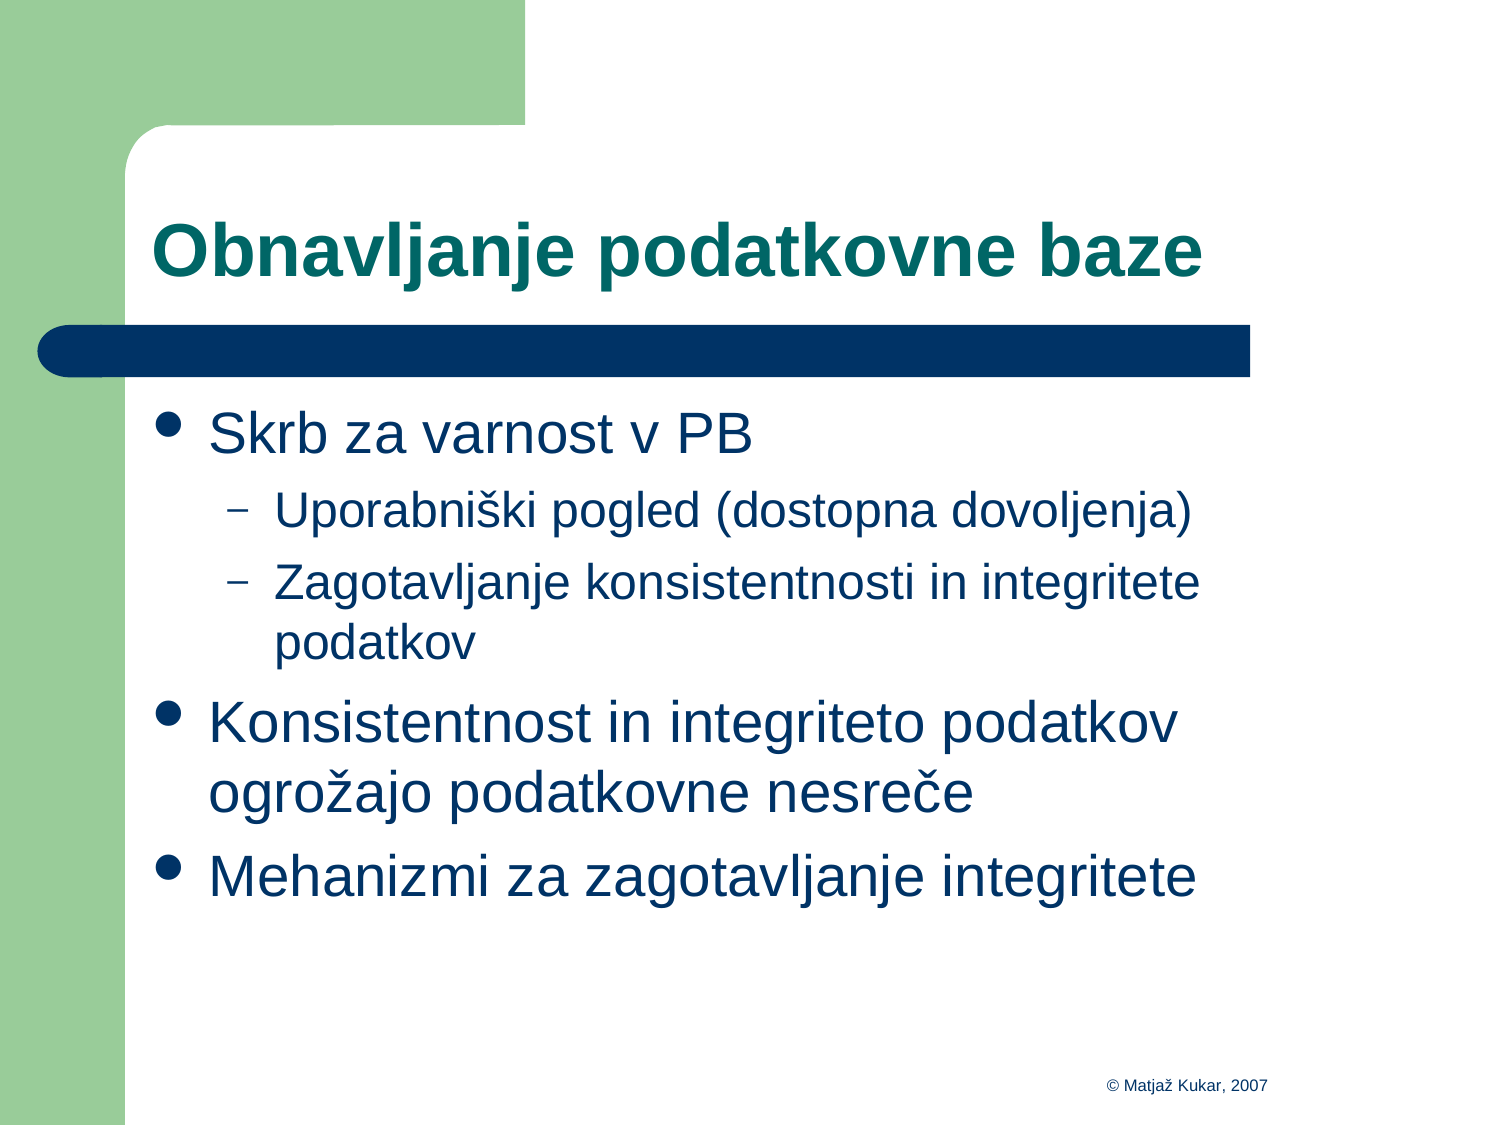

# Obnavljanje podatkovne baze
Skrb za varnost v PB
Uporabniški pogled (dostopna dovoljenja)
Zagotavljanje konsistentnosti in integritete podatkov
Konsistentnost in integriteto podatkov ogrožajo podatkovne nesreče
Mehanizmi za zagotavljanje integritete
© Matjaž Kukar, 2007